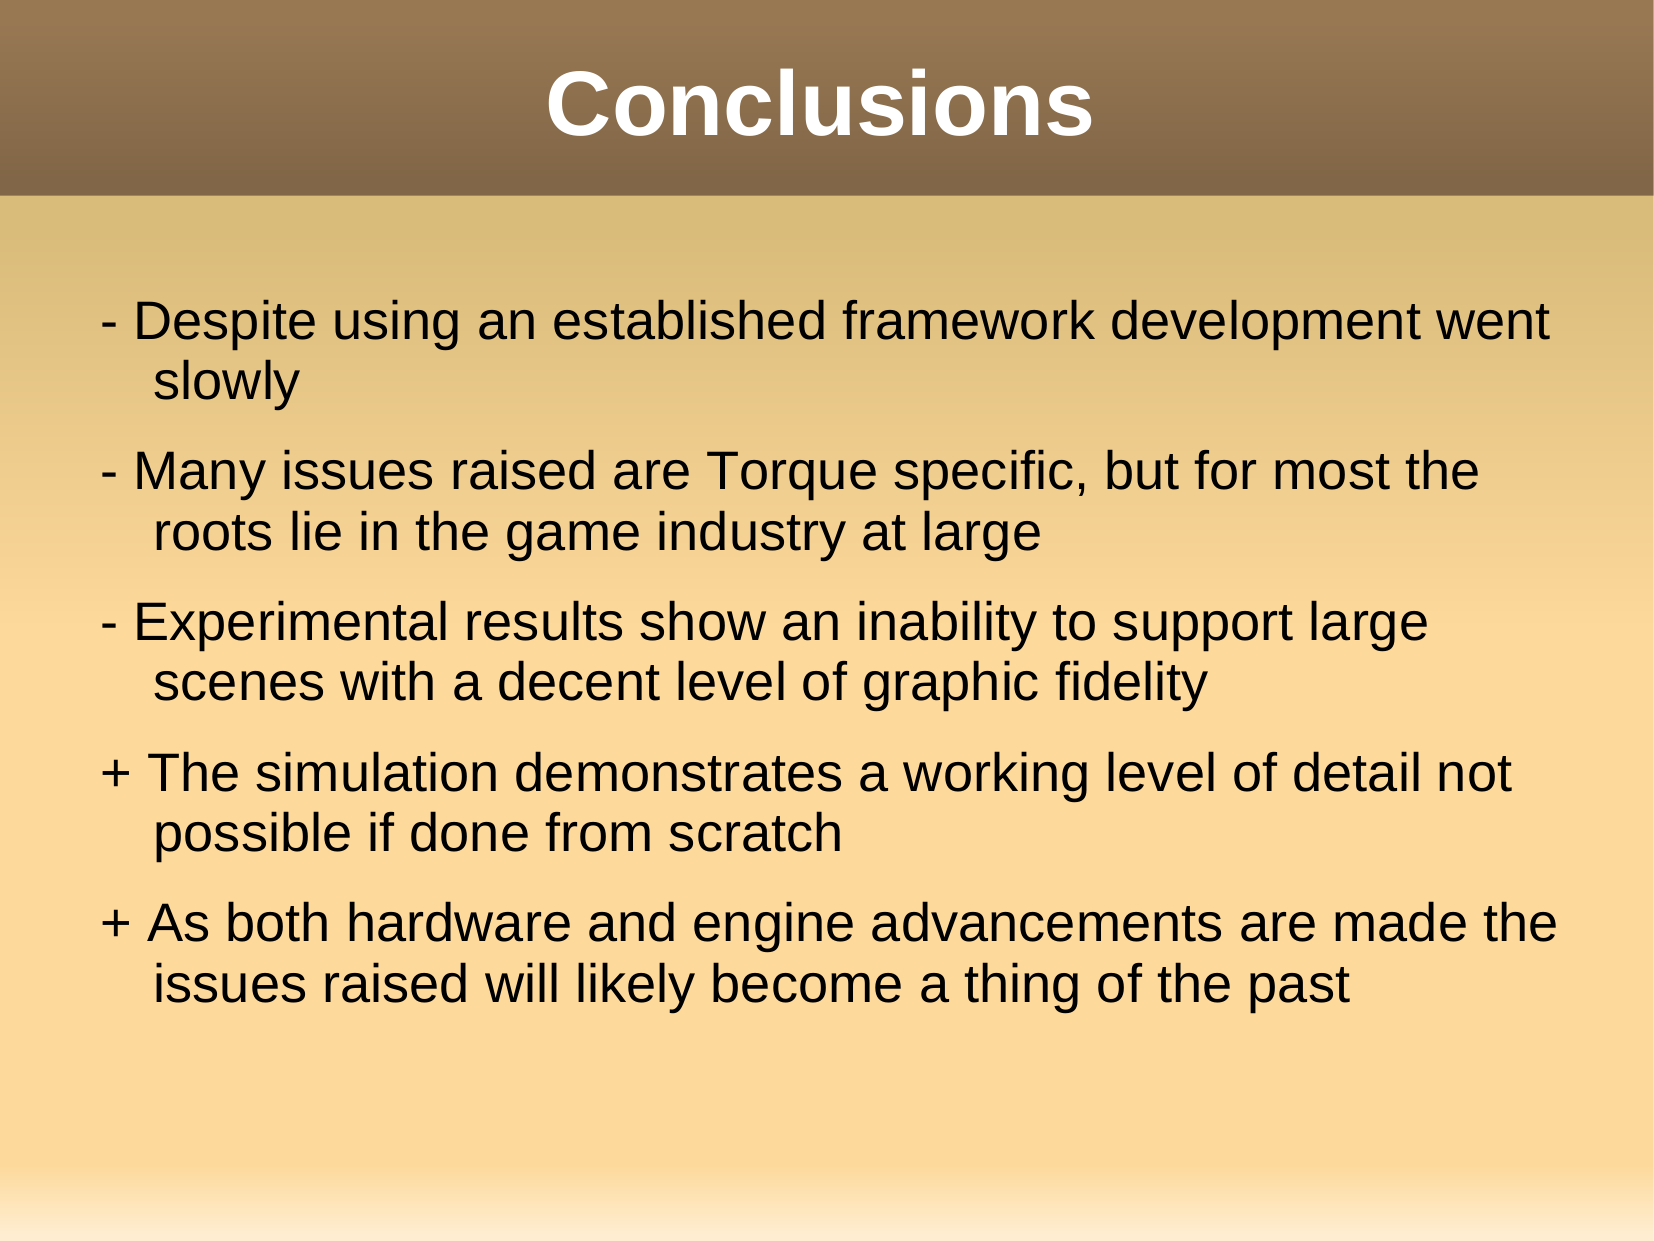

# Conclusions
- Despite using an established framework development went slowly
- Many issues raised are Torque specific, but for most the roots lie in the game industry at large
- Experimental results show an inability to support large scenes with a decent level of graphic fidelity
+ The simulation demonstrates a working level of detail not possible if done from scratch
+ As both hardware and engine advancements are made the issues raised will likely become a thing of the past